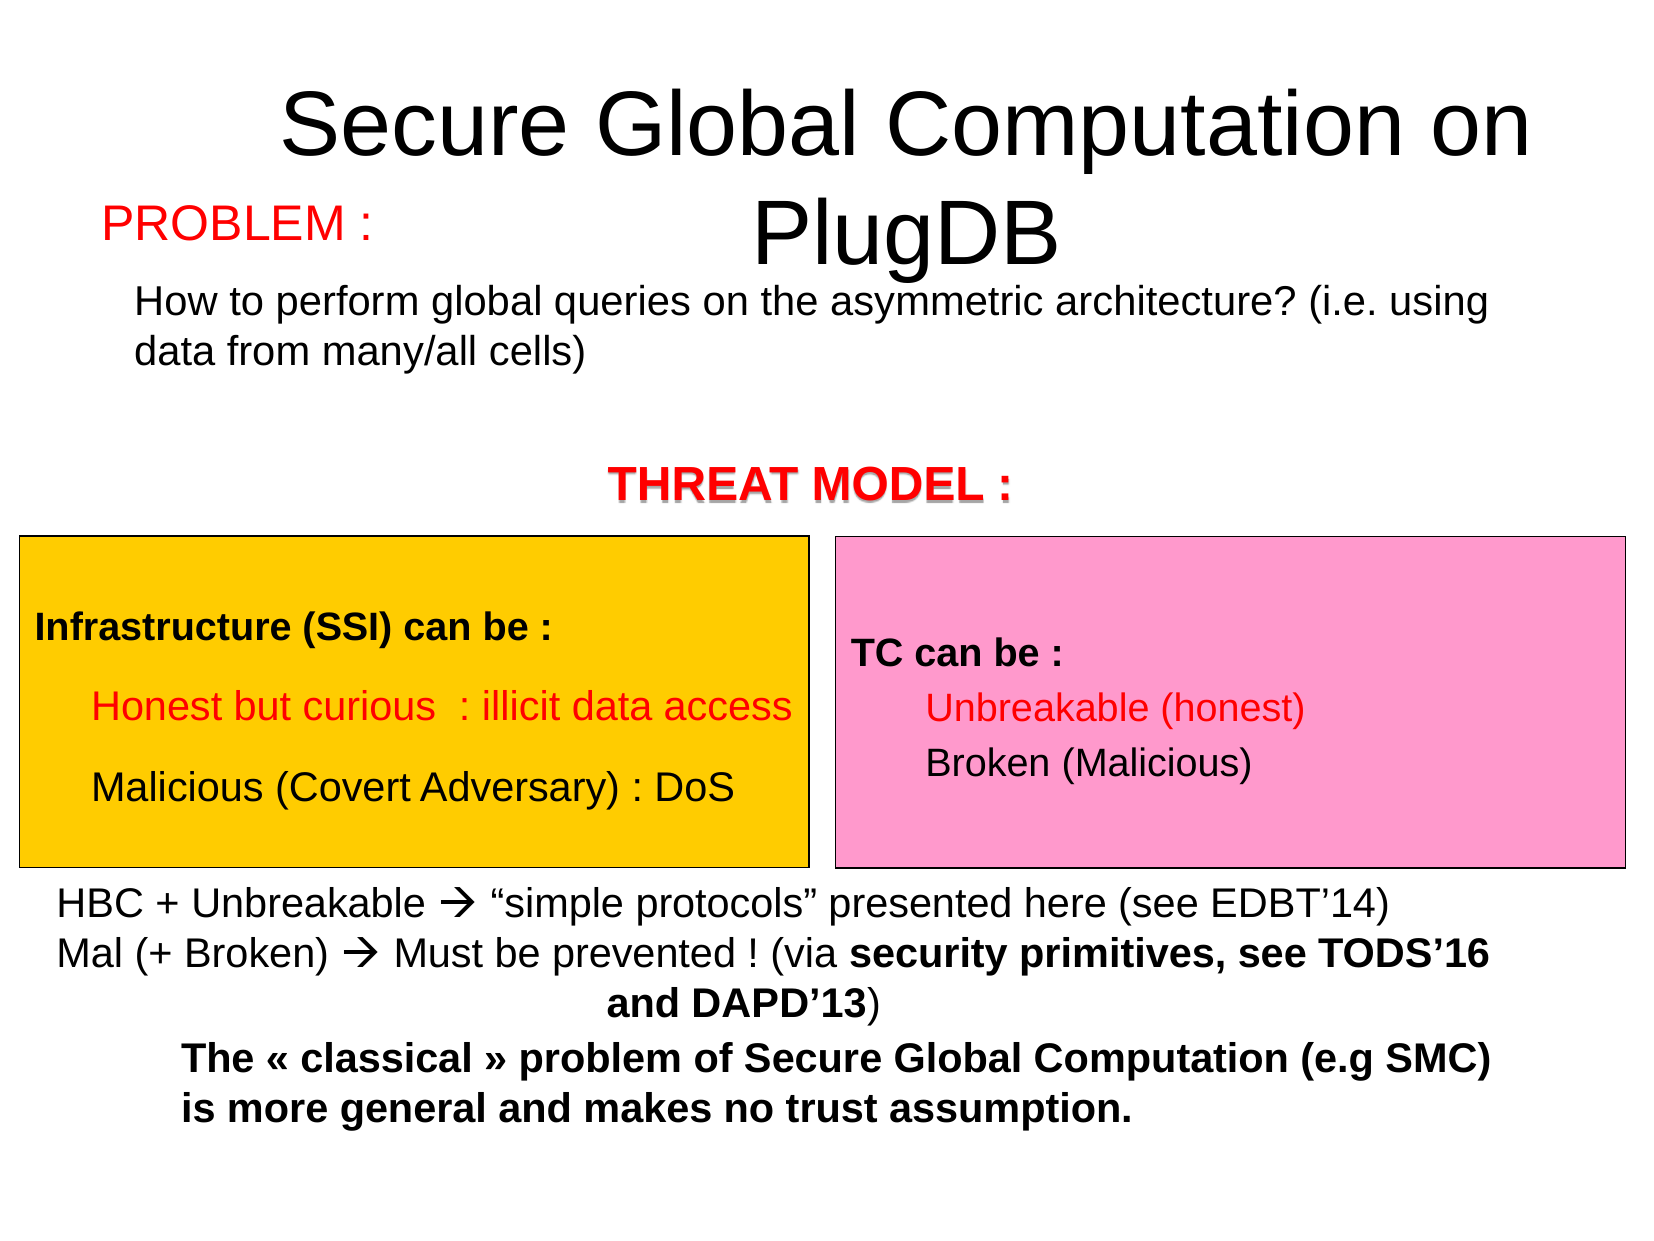

# Secure Global Computation on PlugDB
	PROBLEM :
	How to perform global queries on the asymmetric architecture? (i.e. using data from many/all cells)
THREAT MODEL :
Infrastructure (SSI) can be :
	Honest but curious : illicit data access
	Malicious (Covert Adversary) : DoS
TC can be :
Unbreakable (honest)
Broken (Malicious)
HBC + Unbreakable  “simple protocols” presented here (see EDBT’14)
Mal (+ Broken)  Must be prevented ! (via security primitives, see TODS’16
							 and DAPD’13)
The « classical » problem of Secure Global Computation (e.g SMC) is more general and makes no trust assumption.